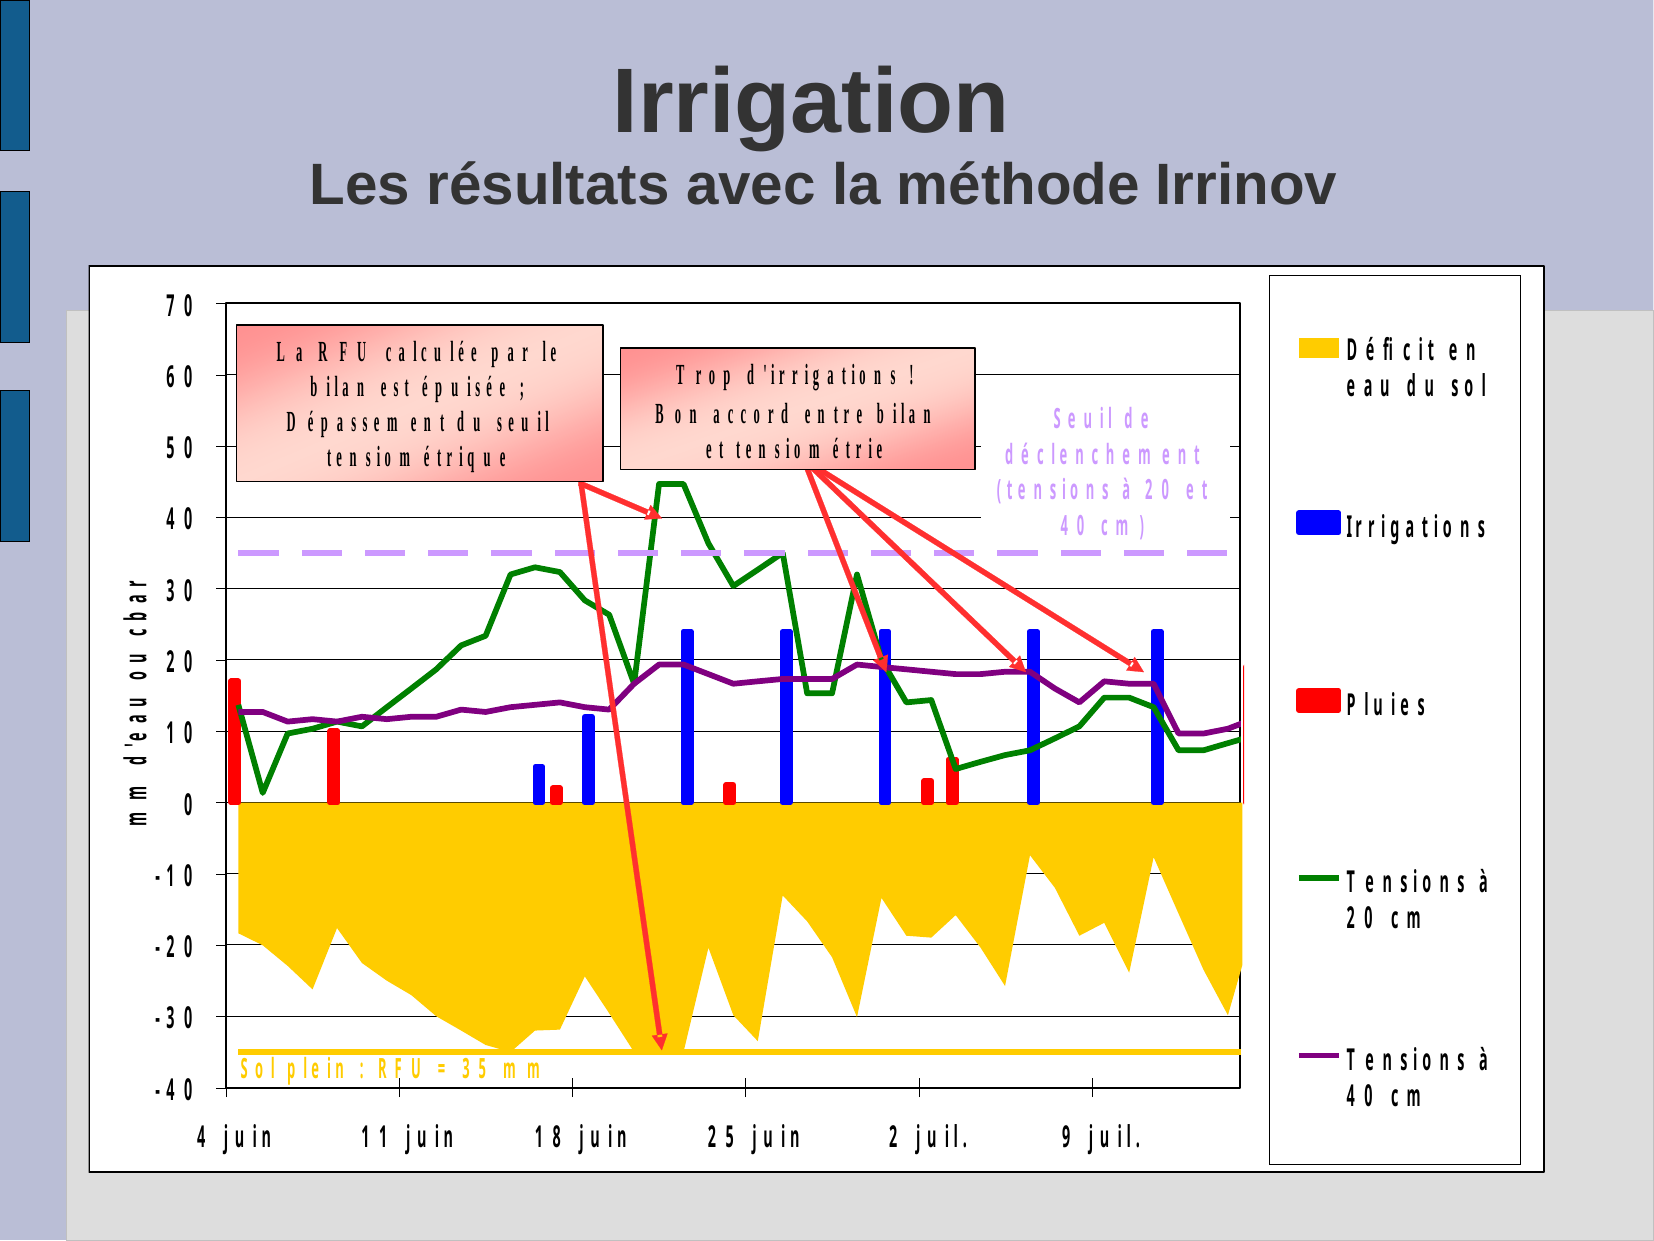

# Irrigation Les résultats avec la méthode Irrinov